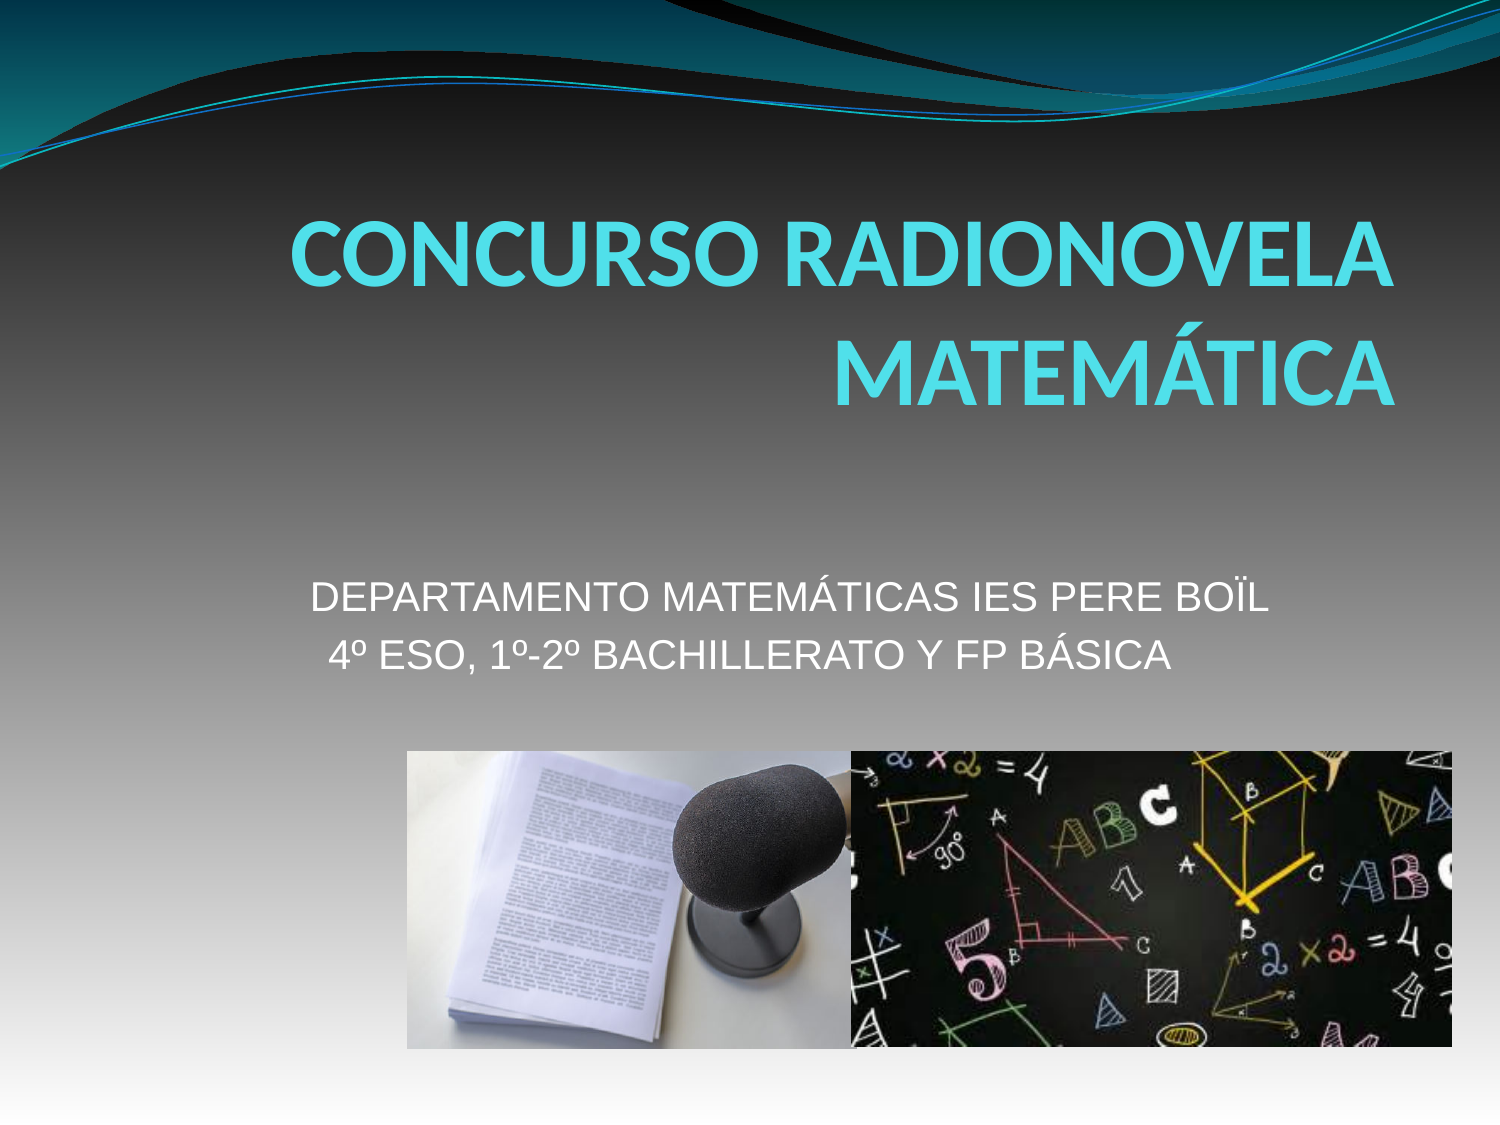

# CONCURSO RADIONOVELA MATEMÁTICA
DEPARTAMENTO MATEMÁTICAS IES PERE BOÏL
4º ESO, 1º-2º BACHILLERATO Y FP BÁSICA